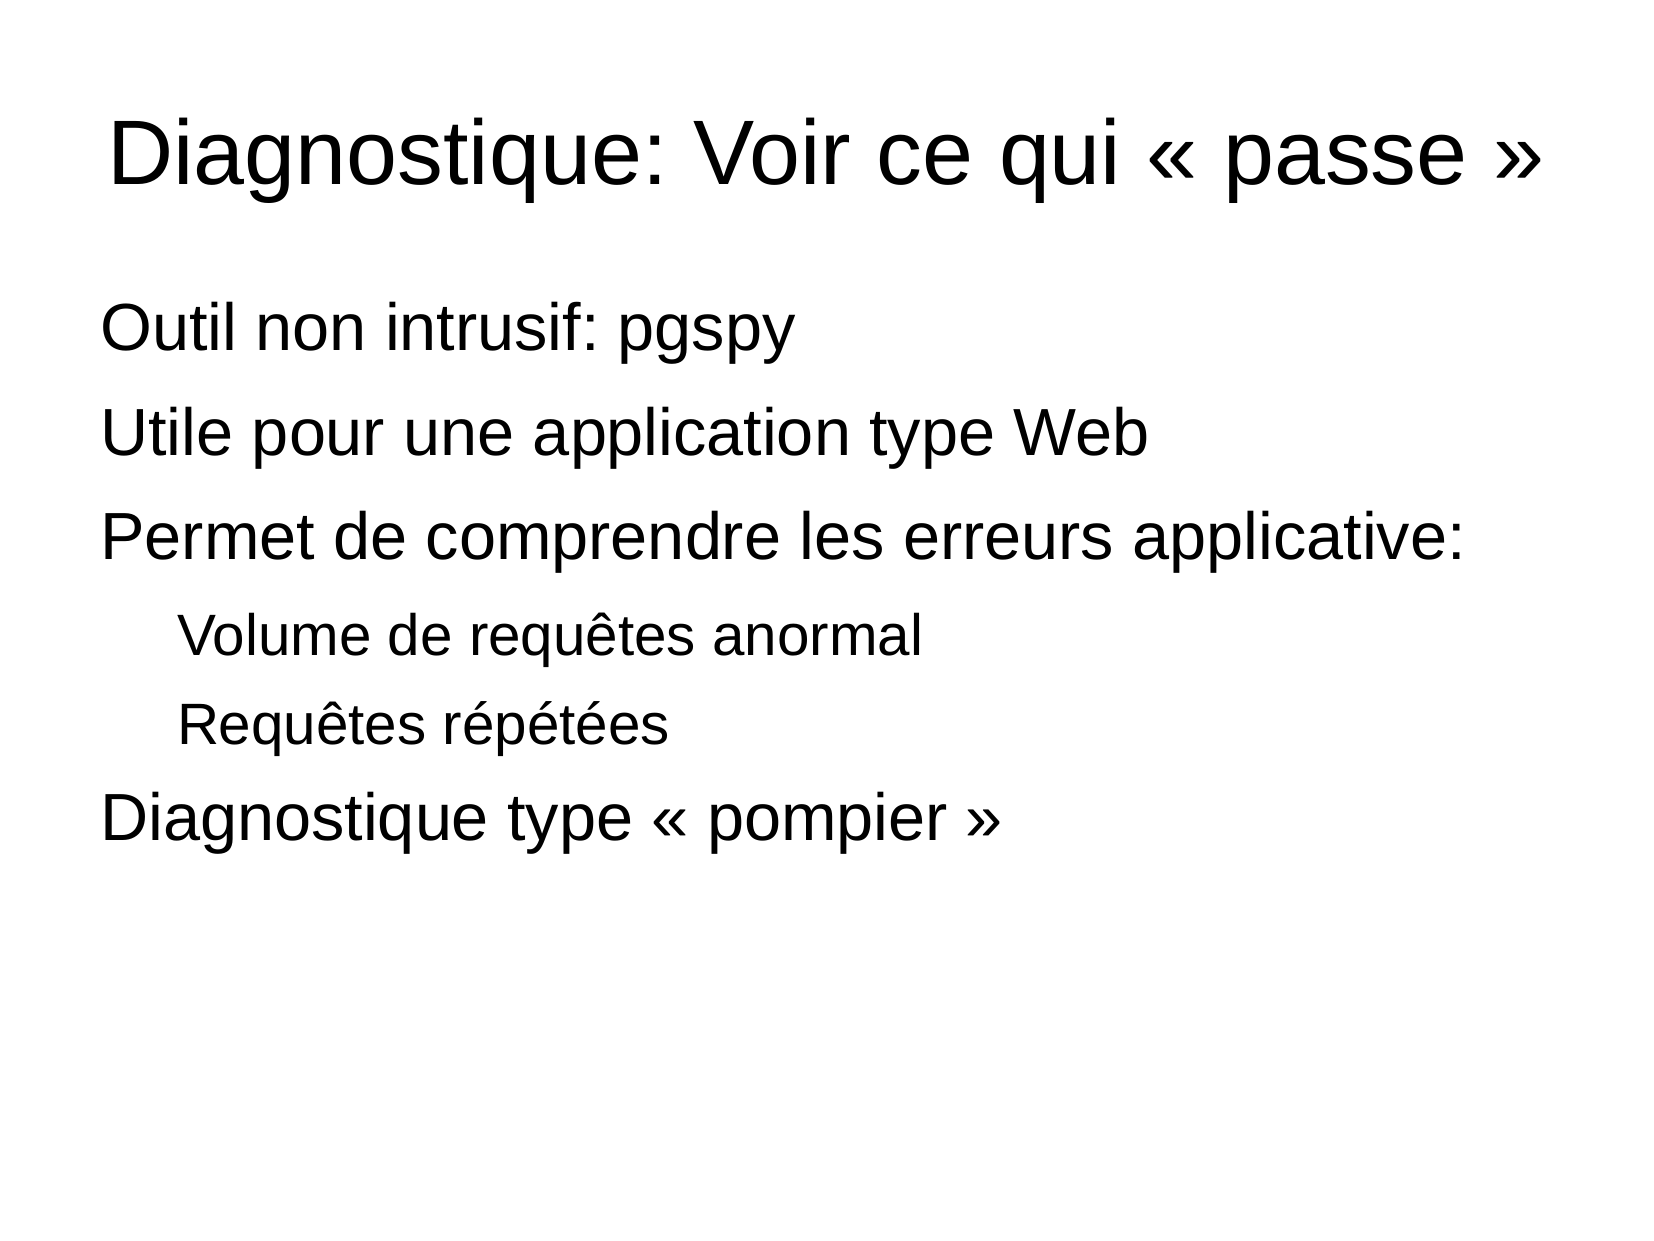

# Diagnostique: Voir ce qui « passe »
Outil non intrusif: pgspy
Utile pour une application type Web
Permet de comprendre les erreurs applicative:
Volume de requêtes anormal
Requêtes répétées
Diagnostique type « pompier »